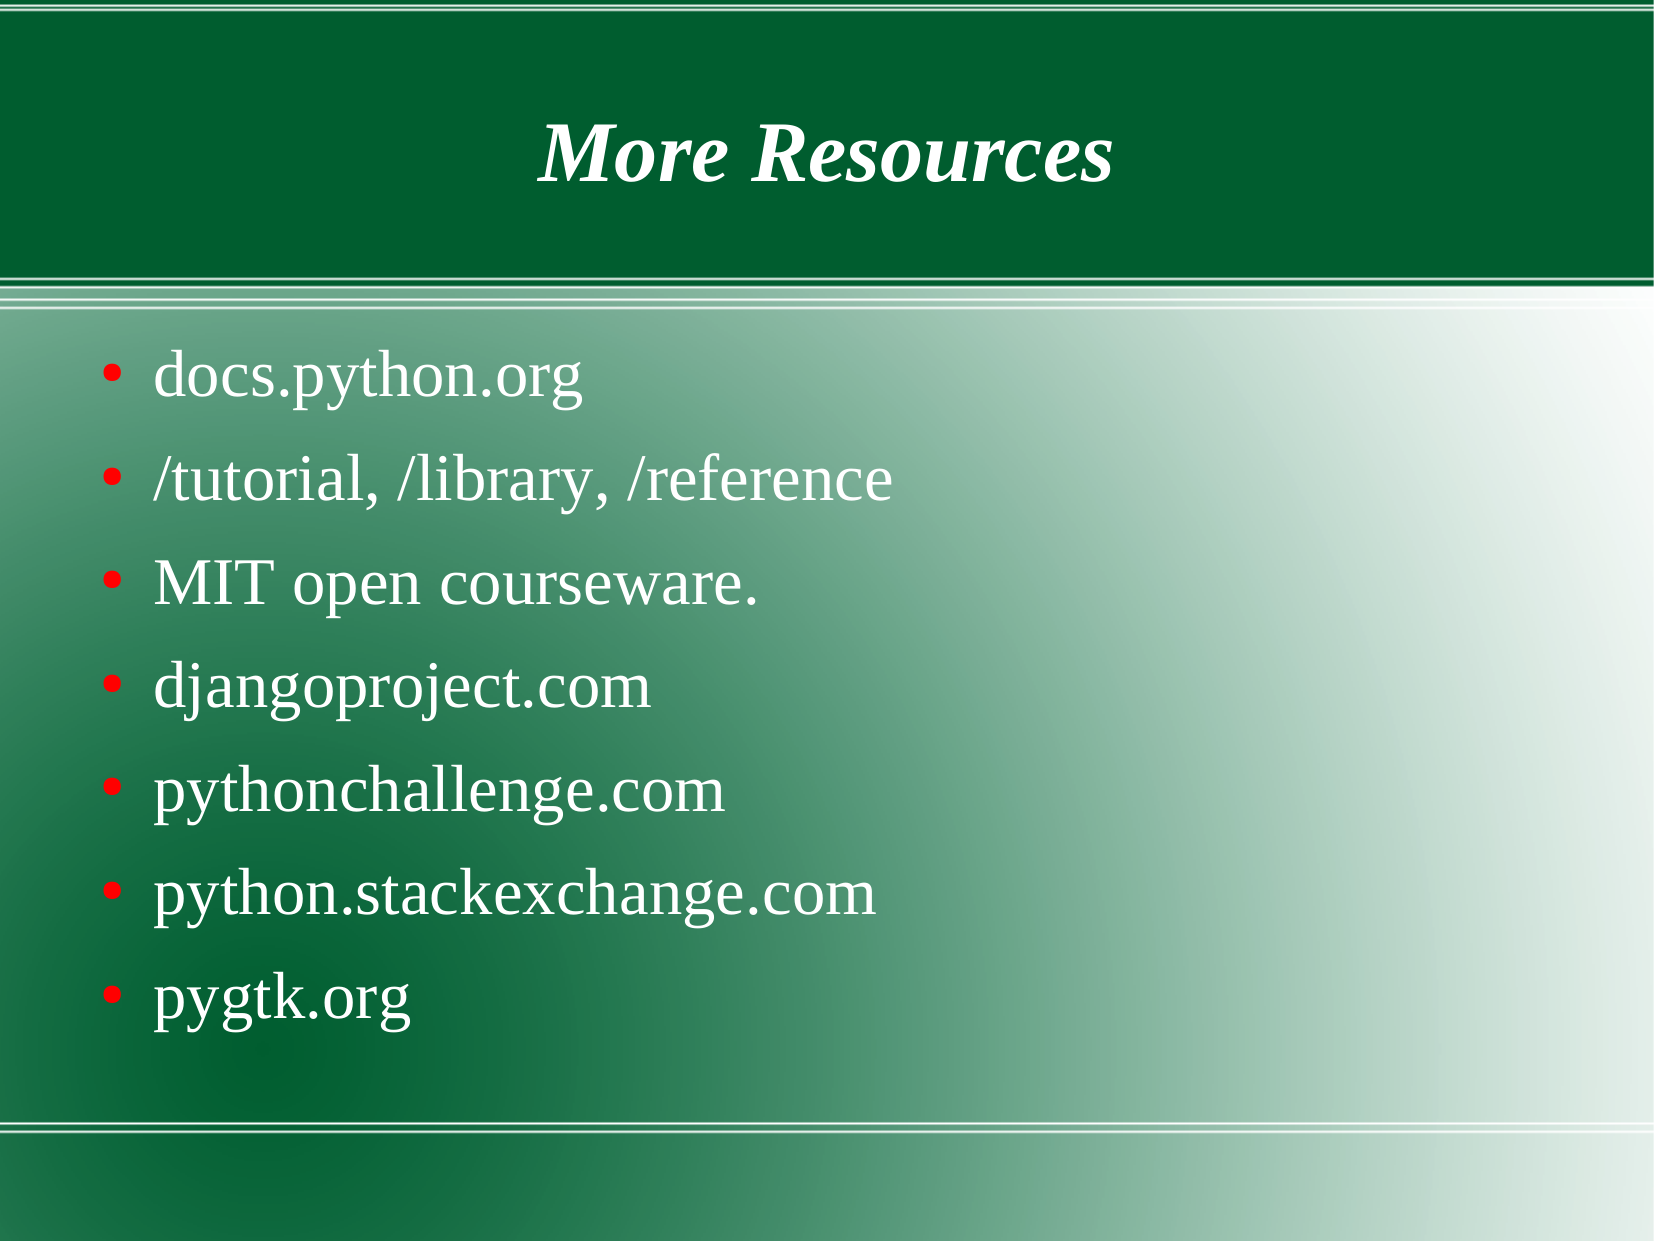

# More Resources
docs.python.org
/tutorial, /library, /reference
MIT open courseware.
djangoproject.com
pythonchallenge.com
python.stackexchange.com
pygtk.org